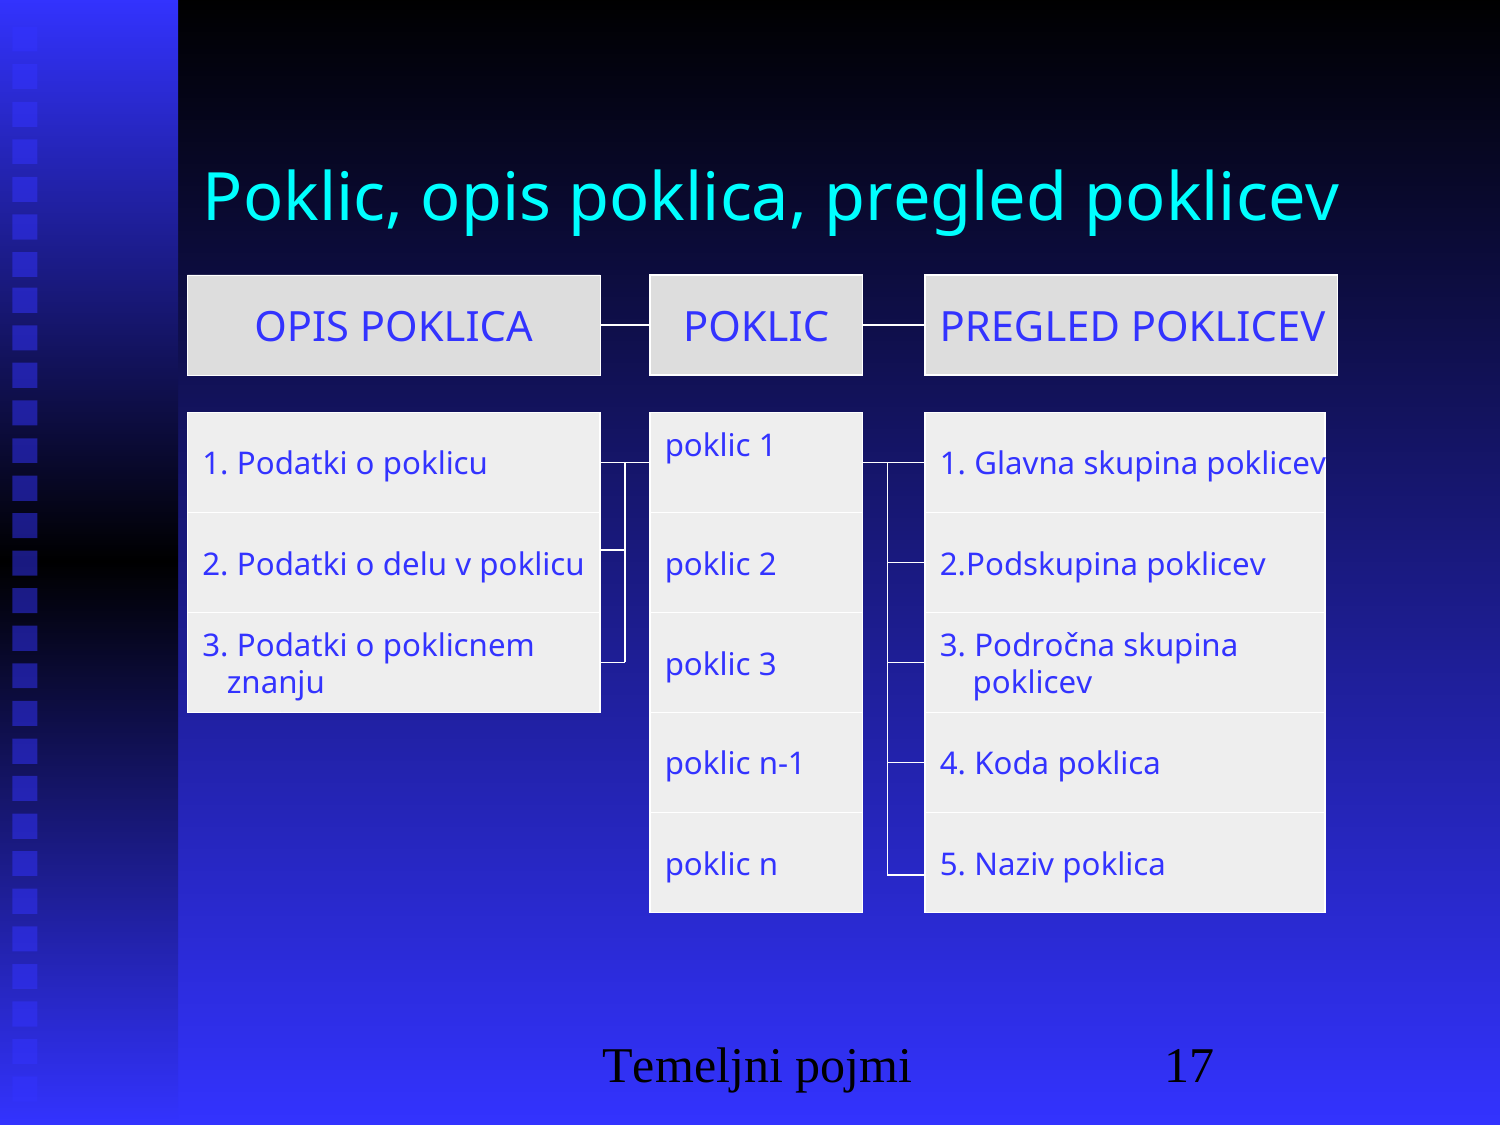

# Poklic, opis poklica, pregled poklicev
OPIS POKLICA
POKLIC
PREGLED POKLICEV
1. Podatki o poklicu
poklic 1
1. Glavna skupina poklicev
2. Podatki o delu v poklicu
poklic 2
2.Podskupina poklicev
3. Podatki o poklicnem
 znanju
poklic 3
3. Področna skupina
 poklicev
poklic n-1
4. Koda poklica
poklic n
5. Naziv poklica
Temeljni pojmi
17